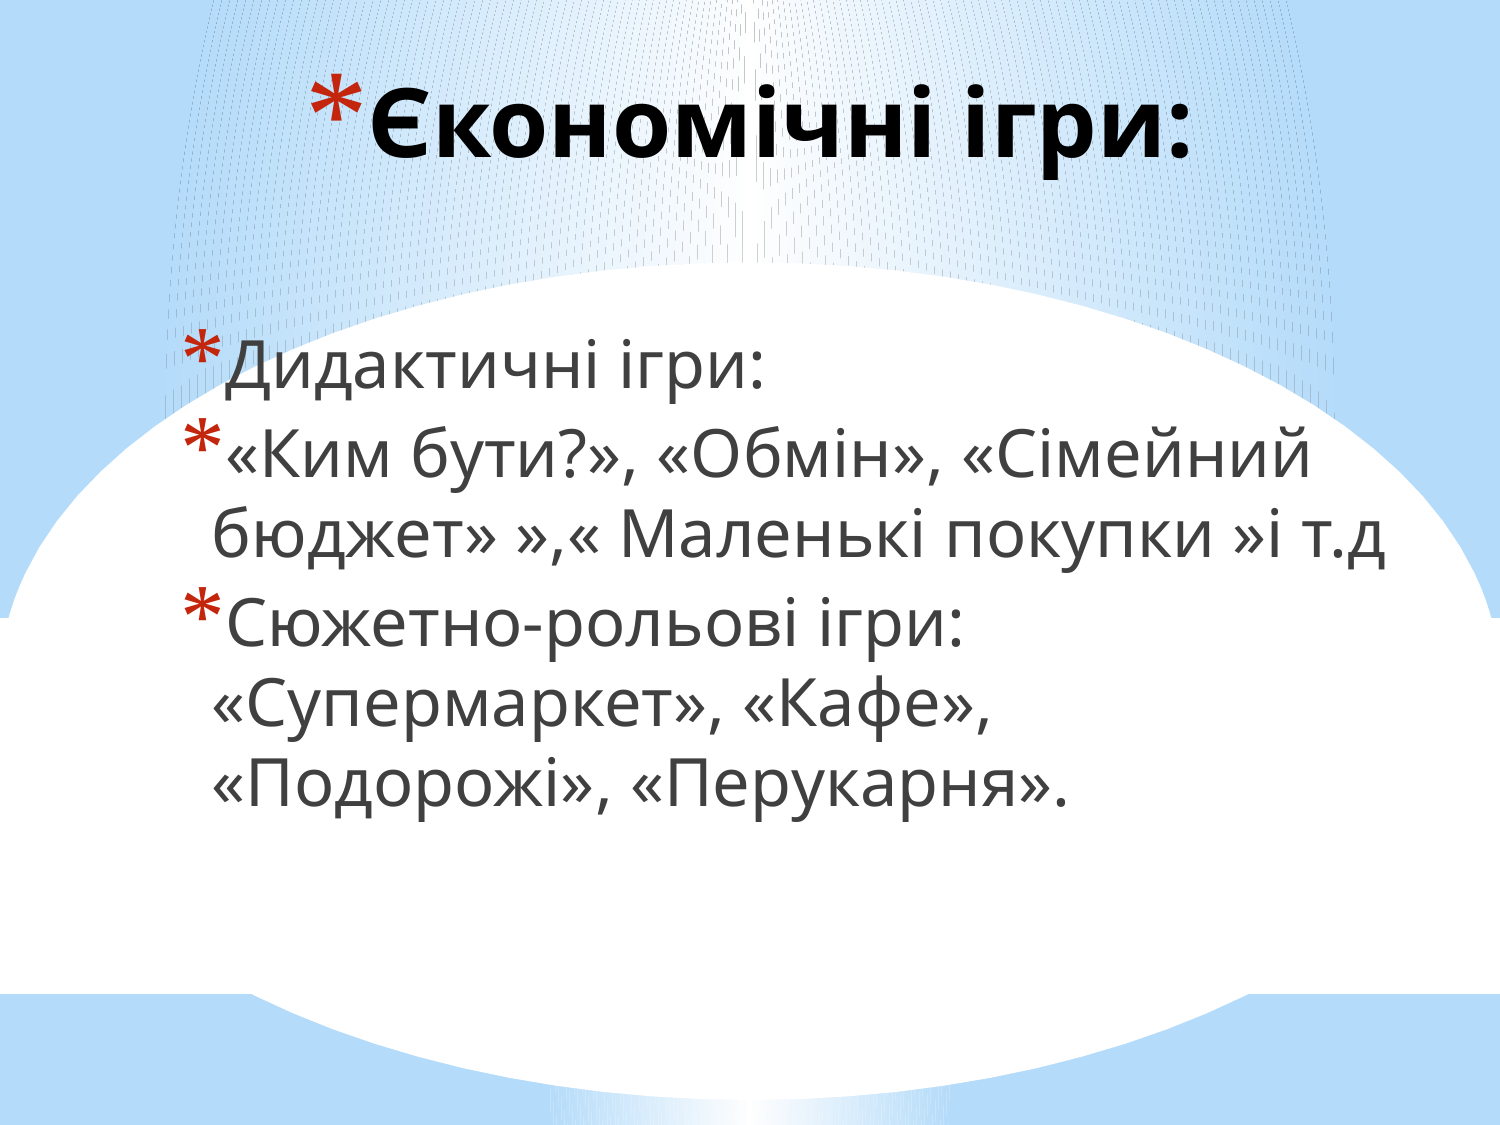

# Єкономічні ігри:
Дидактичні ігри:
«Ким бути?», «Обмін», «Сімейний бюджет» »,« Маленькі покупки »і т.д
Сюжетно-рольові ігри: «Супермаркет», «Кафе», «Подорожі», «Перукарня».